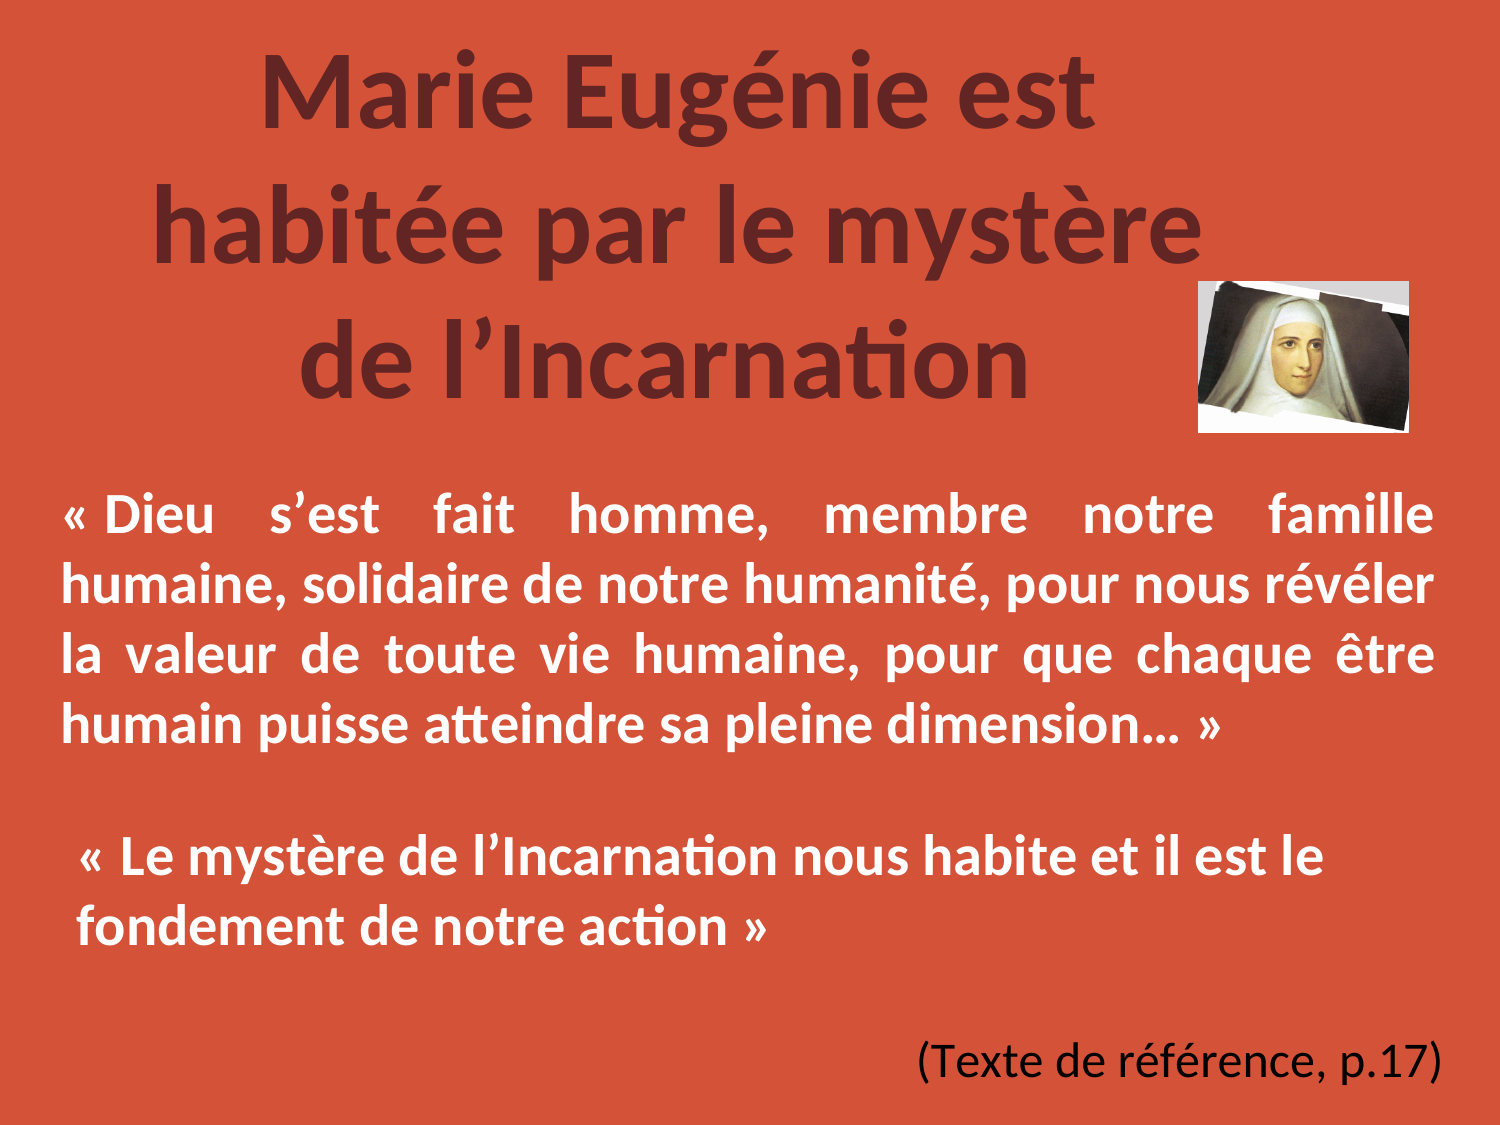

Marie Eugénie est habitée par le mystère de l’Incarnation
« Dieu s’est fait homme, membre notre famille humaine, solidaire de notre humanité, pour nous révéler la valeur de toute vie humaine, pour que chaque être humain puisse atteindre sa pleine dimension… »
« Le mystère de l’Incarnation nous habite et il est le fondement de notre action »
(Texte de référence, p.17)